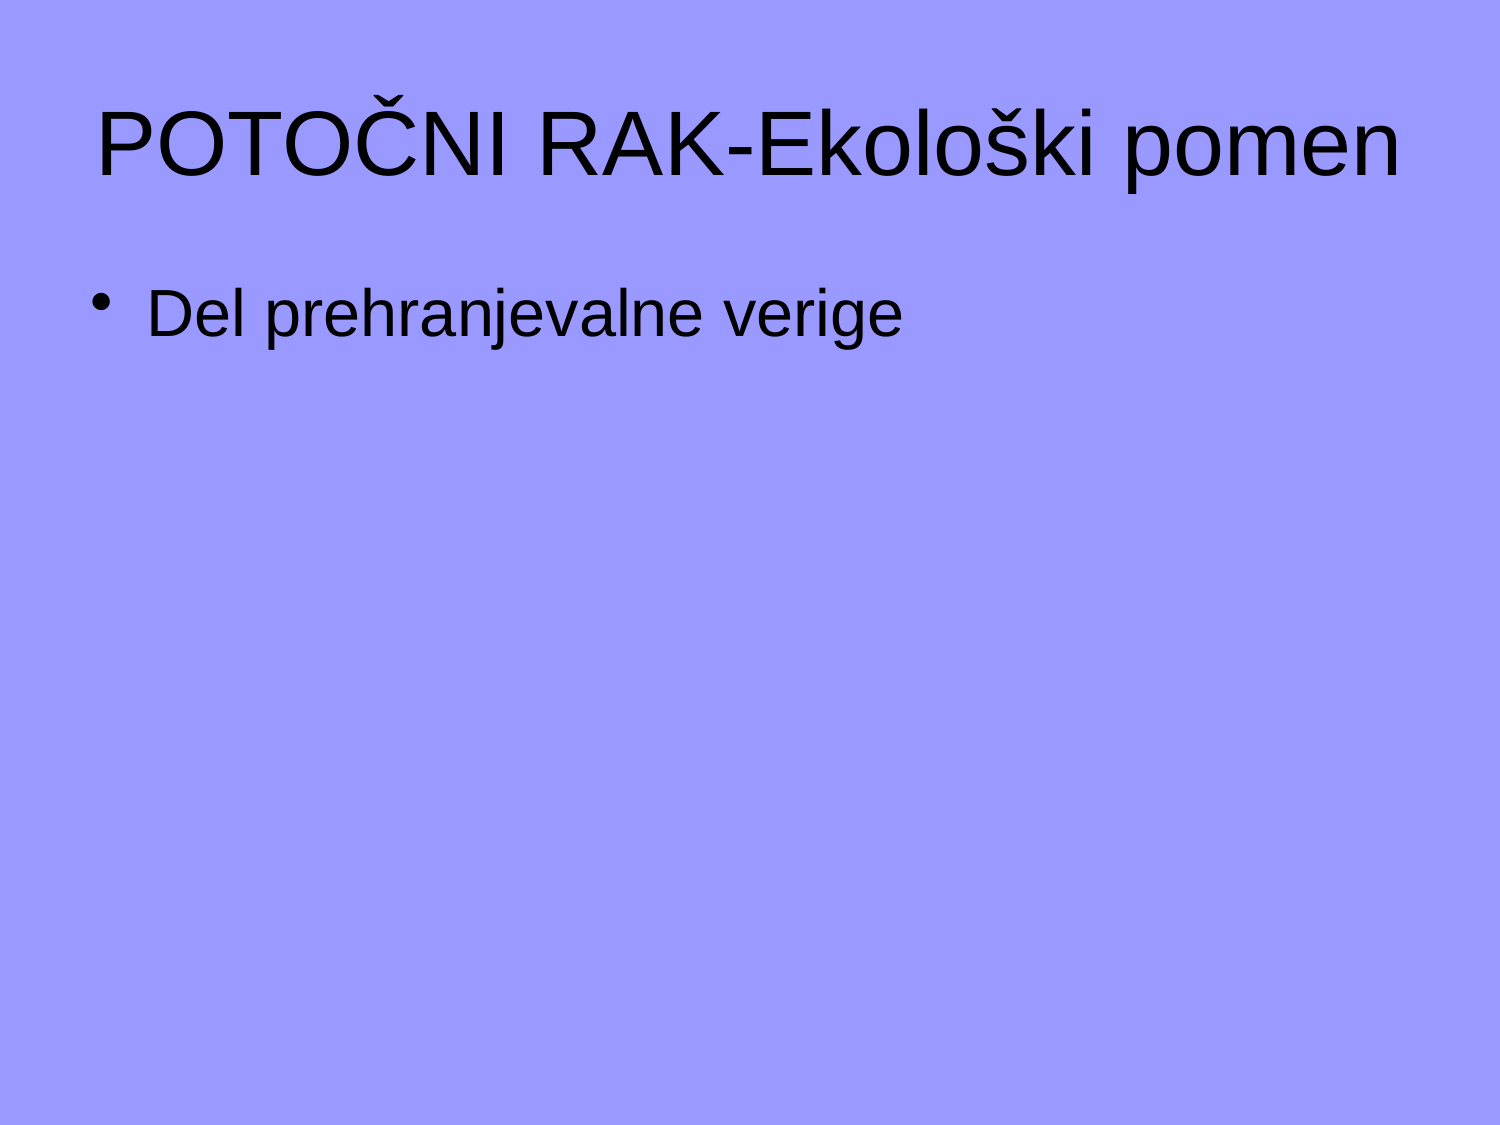

# POTOČNI RAK-Ekološki pomen
Del prehranjevalne verige